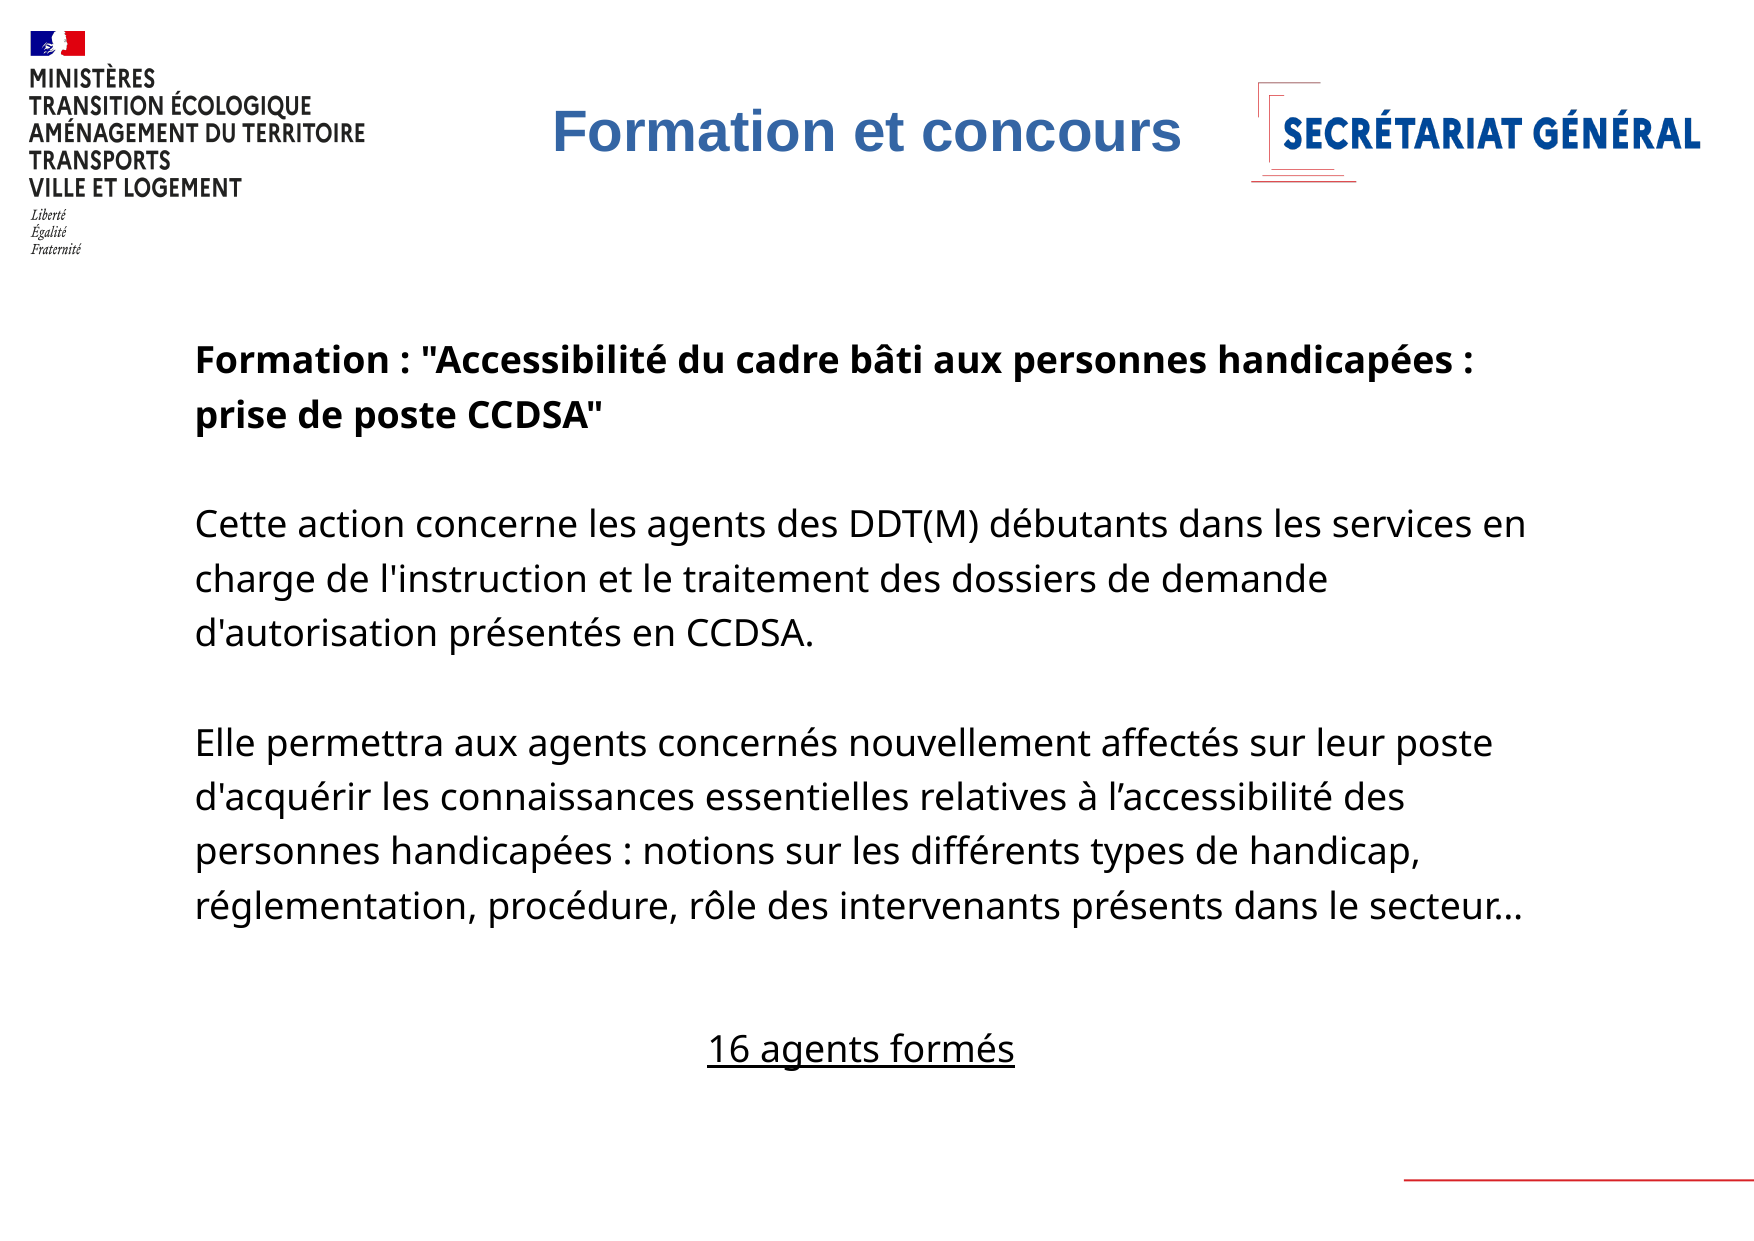

Formation et concours
Formation : "Accessibilité du cadre bâti aux personnes handicapées : prise de poste CCDSA"
Cette action concerne les agents des DDT(M) débutants dans les services en charge de l'instruction et le traitement des dossiers de demande d'autorisation présentés en CCDSA.
Elle permettra aux agents concernés nouvellement affectés sur leur poste d'acquérir les connaissances essentielles relatives à l’accessibilité des personnes handicapées : notions sur les différents types de handicap, réglementation, procédure, rôle des intervenants présents dans le secteur…
16 agents formés